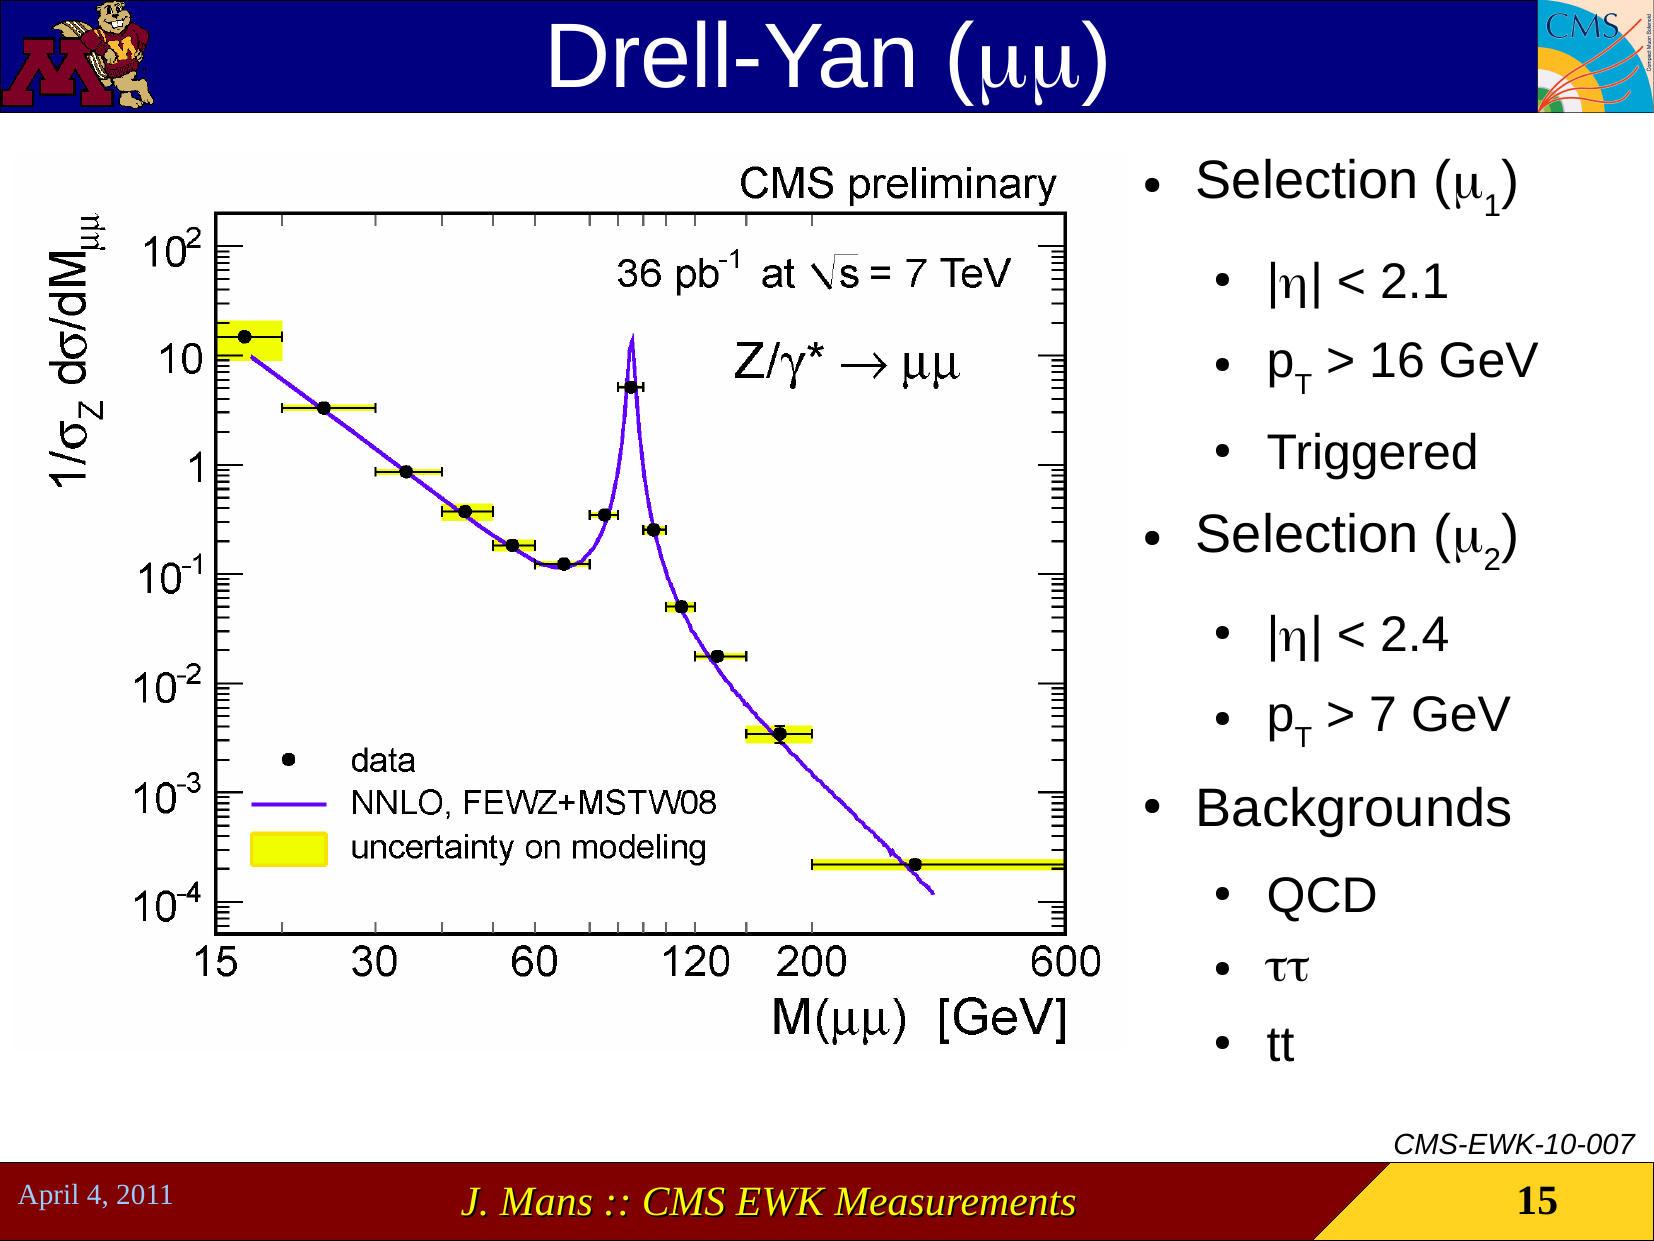

# Drell-Yan (μμ)
Selection (μ1)
|η| < 2.1
pT > 16 GeV
Triggered
Selection (μ2)
|η| < 2.4
pT > 7 GeV
Backgrounds
QCD
ττ
tt
CMS-EWK-10-007
J. Mans :: CMS EWK Measurements
15
April 4, 2011